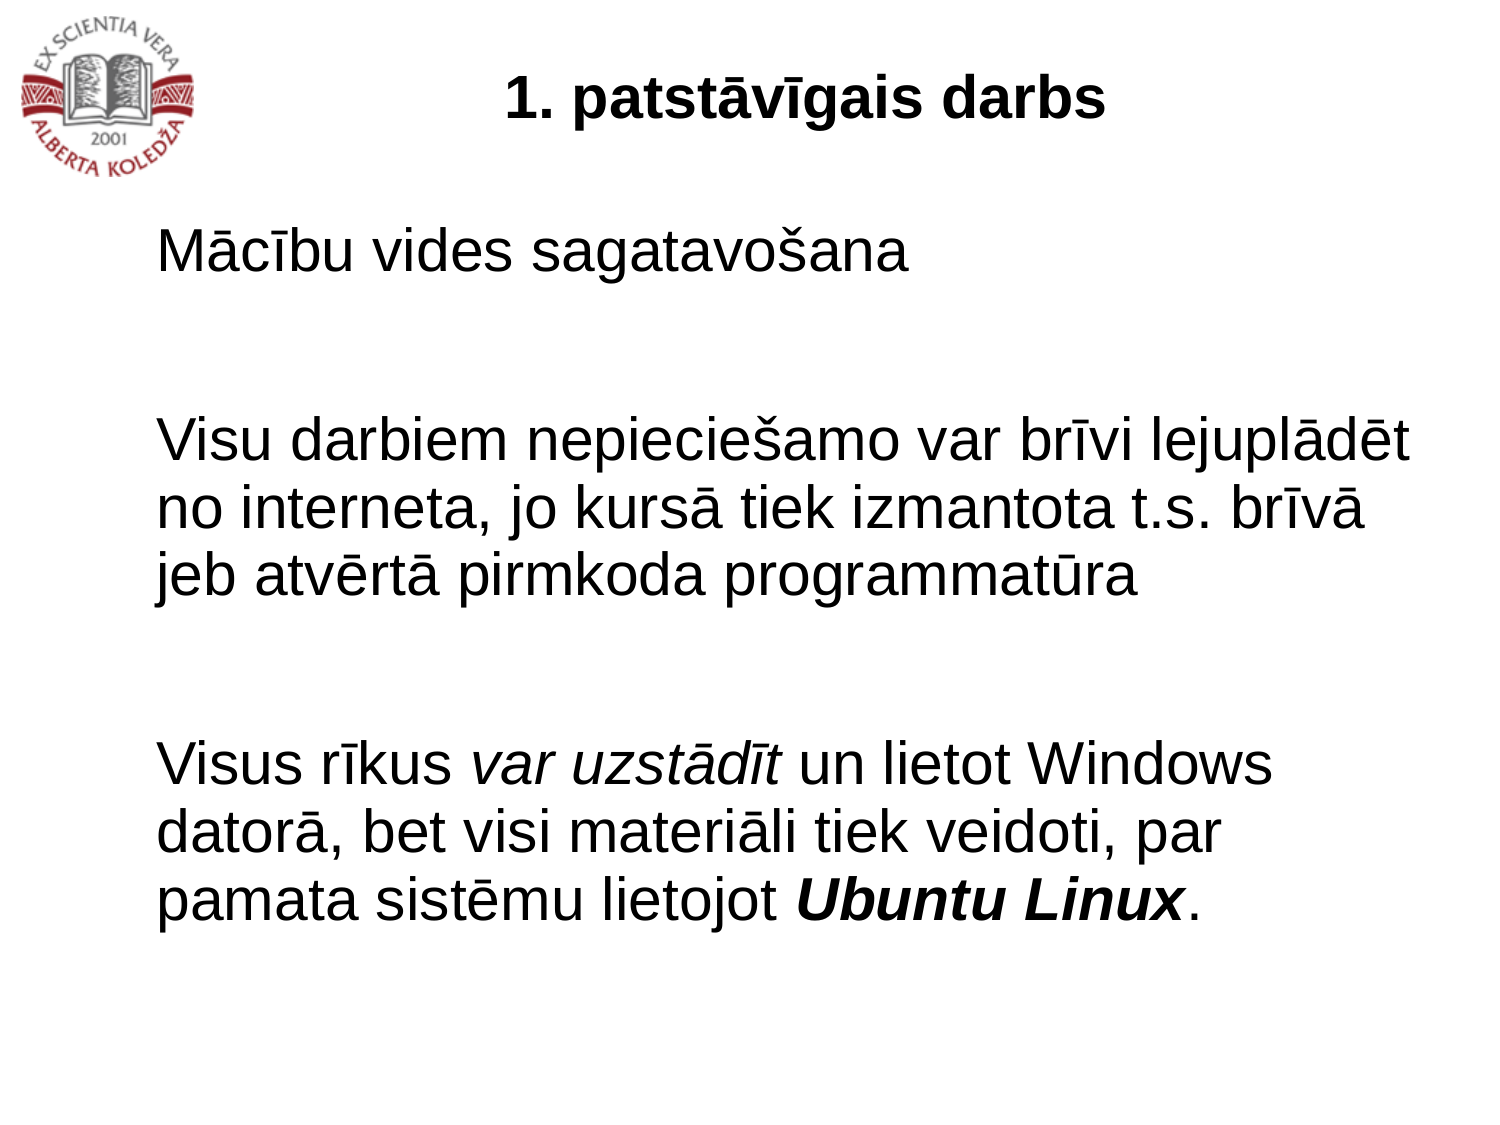

# 1. patstāvīgais darbs
Mācību vides sagatavošana
Visu darbiem nepieciešamo var brīvi lejuplādēt no interneta, jo kursā tiek izmantota t.s. brīvā jeb atvērtā pirmkoda programmatūra
Visus rīkus var uzstādīt un lietot Windows datorā, bet visi materiāli tiek veidoti, par pamata sistēmu lietojot Ubuntu Linux.